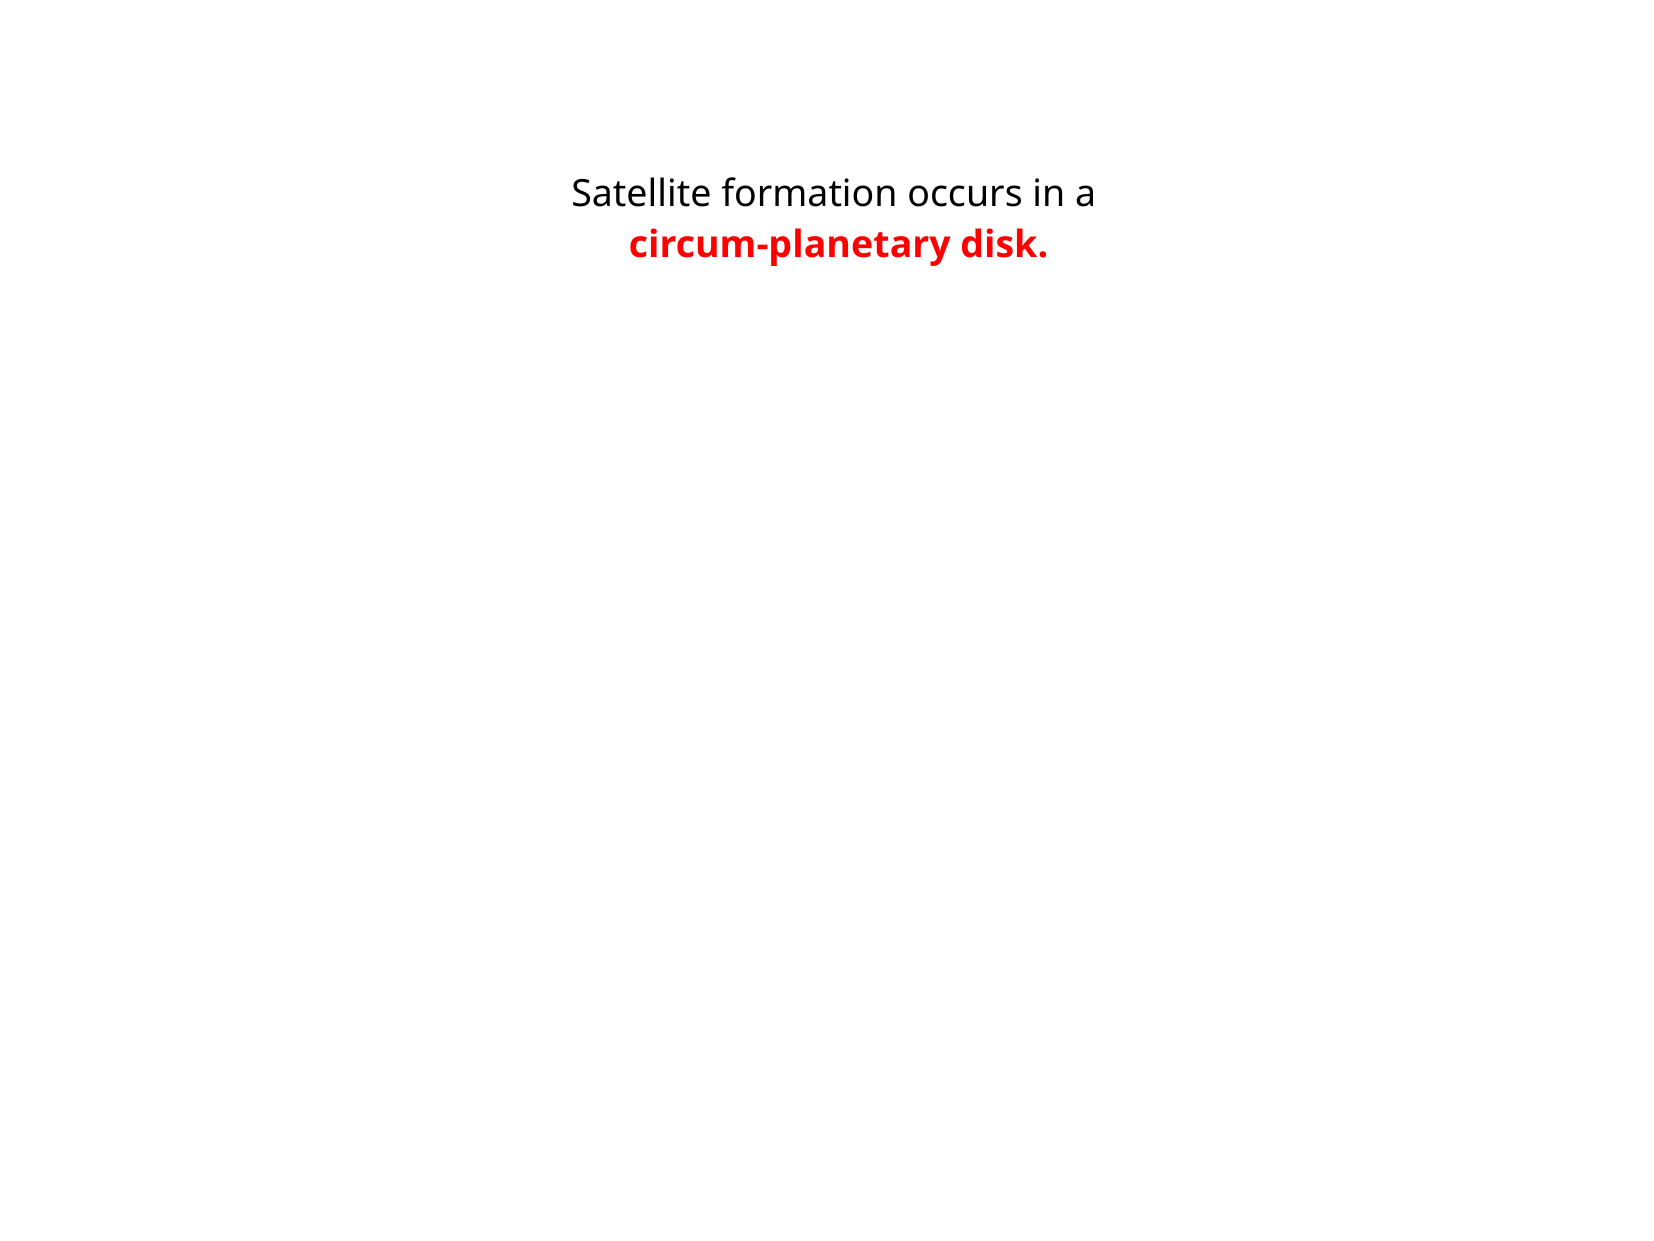

Satellite formation occurs in a
circum-planetary disk.